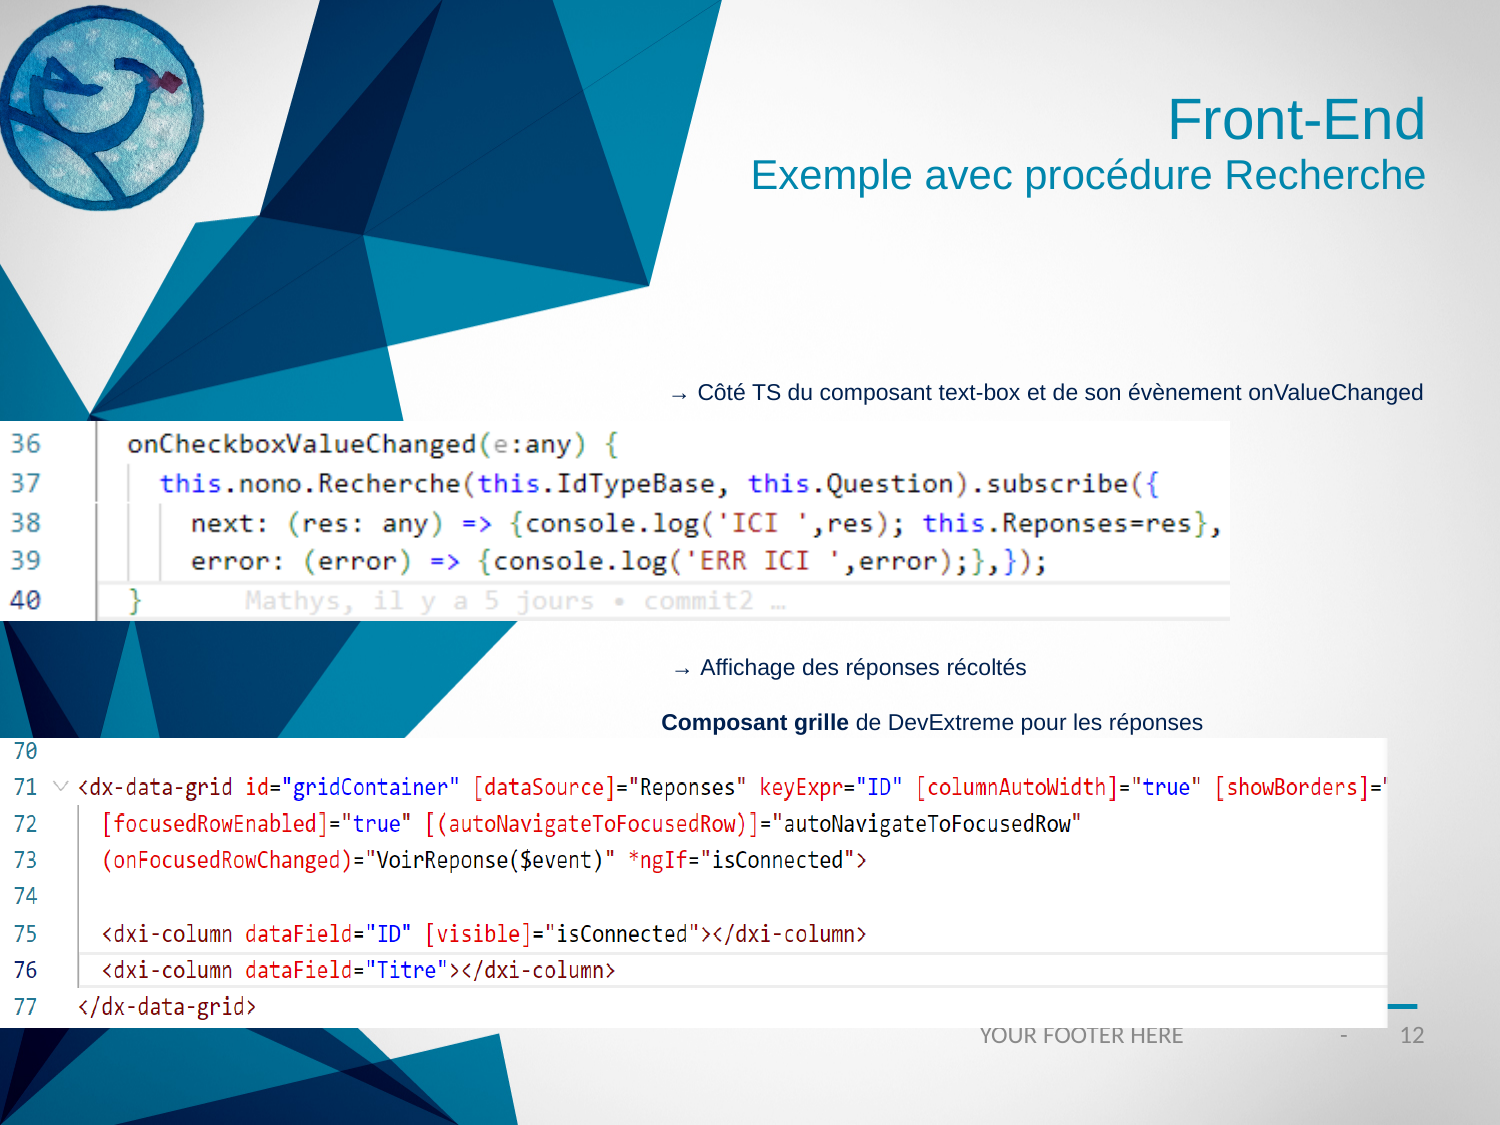

Front-End
Exemple avec procédure Recherche
# → Côté TS du composant text-box et de son évènement onValueChanged
 	 → Affichage des réponses récoltés
Composant grille de DevExtreme pour les réponses
YOUR FOOTER HERE
12